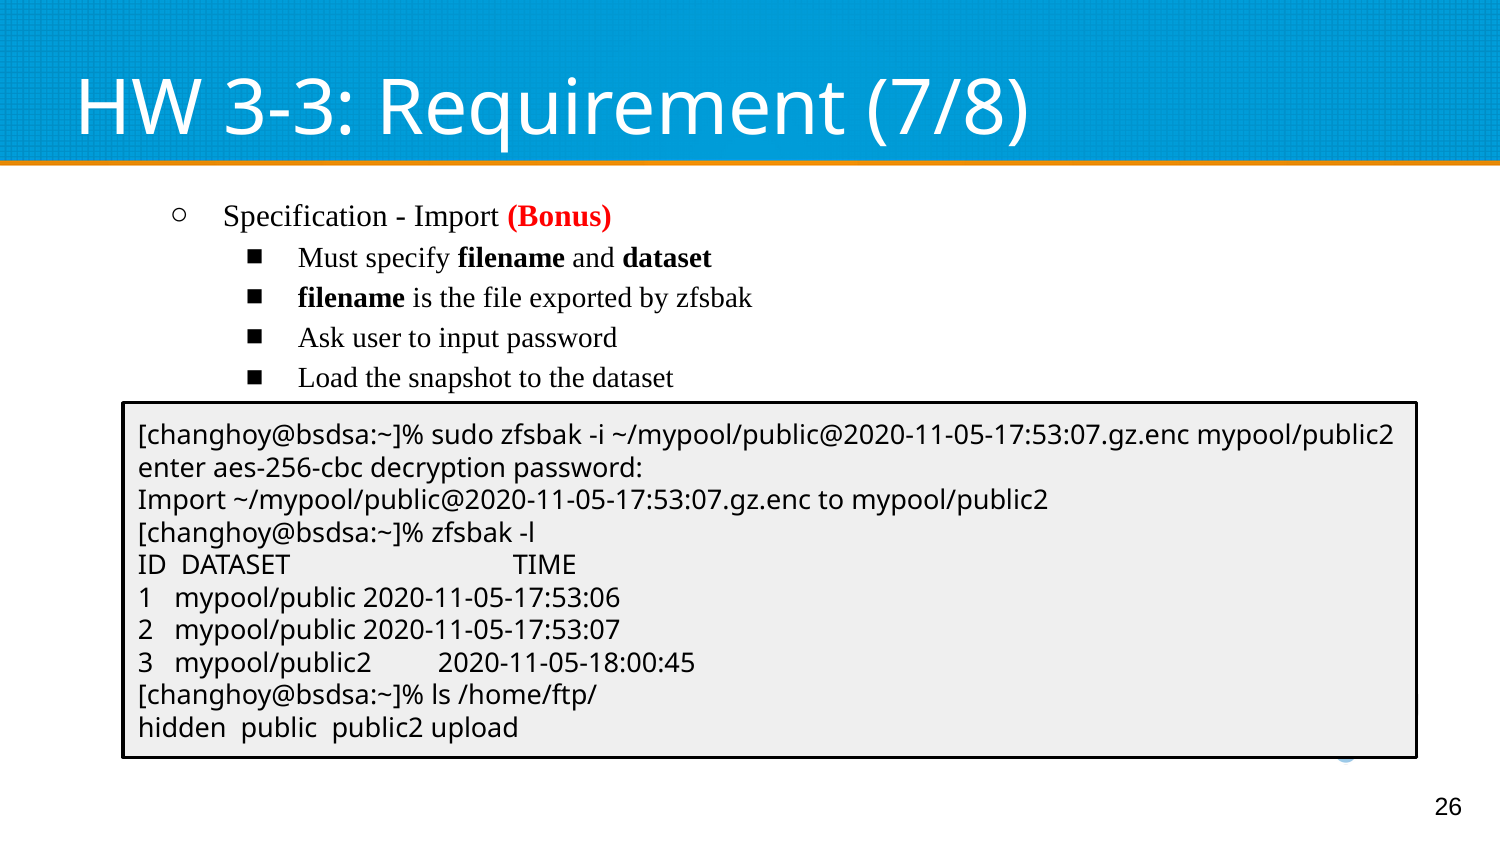

# HW 3-3: Requirement (7/8)
Specification - Import (Bonus)
Must specify filename and dataset
filename is the file exported by zfsbak
Ask user to input password
Load the snapshot to the dataset
[changhoy@bsdsa:~]% sudo zfsbak -i ~/mypool/public@2020-11-05-17:53:07.gz.enc mypool/public2
enter aes-256-cbc decryption password:
Import ~/mypool/public@2020-11-05-17:53:07.gz.enc to mypool/public2
[changhoy@bsdsa:~]% zfsbak -l
ID DATASET			TIME
1 mypool/public	2020-11-05-17:53:06
2 mypool/public	2020-11-05-17:53:07
3 mypool/public2	2020-11-05-18:00:45
[changhoy@bsdsa:~]% ls /home/ftp/
hidden public public2 upload